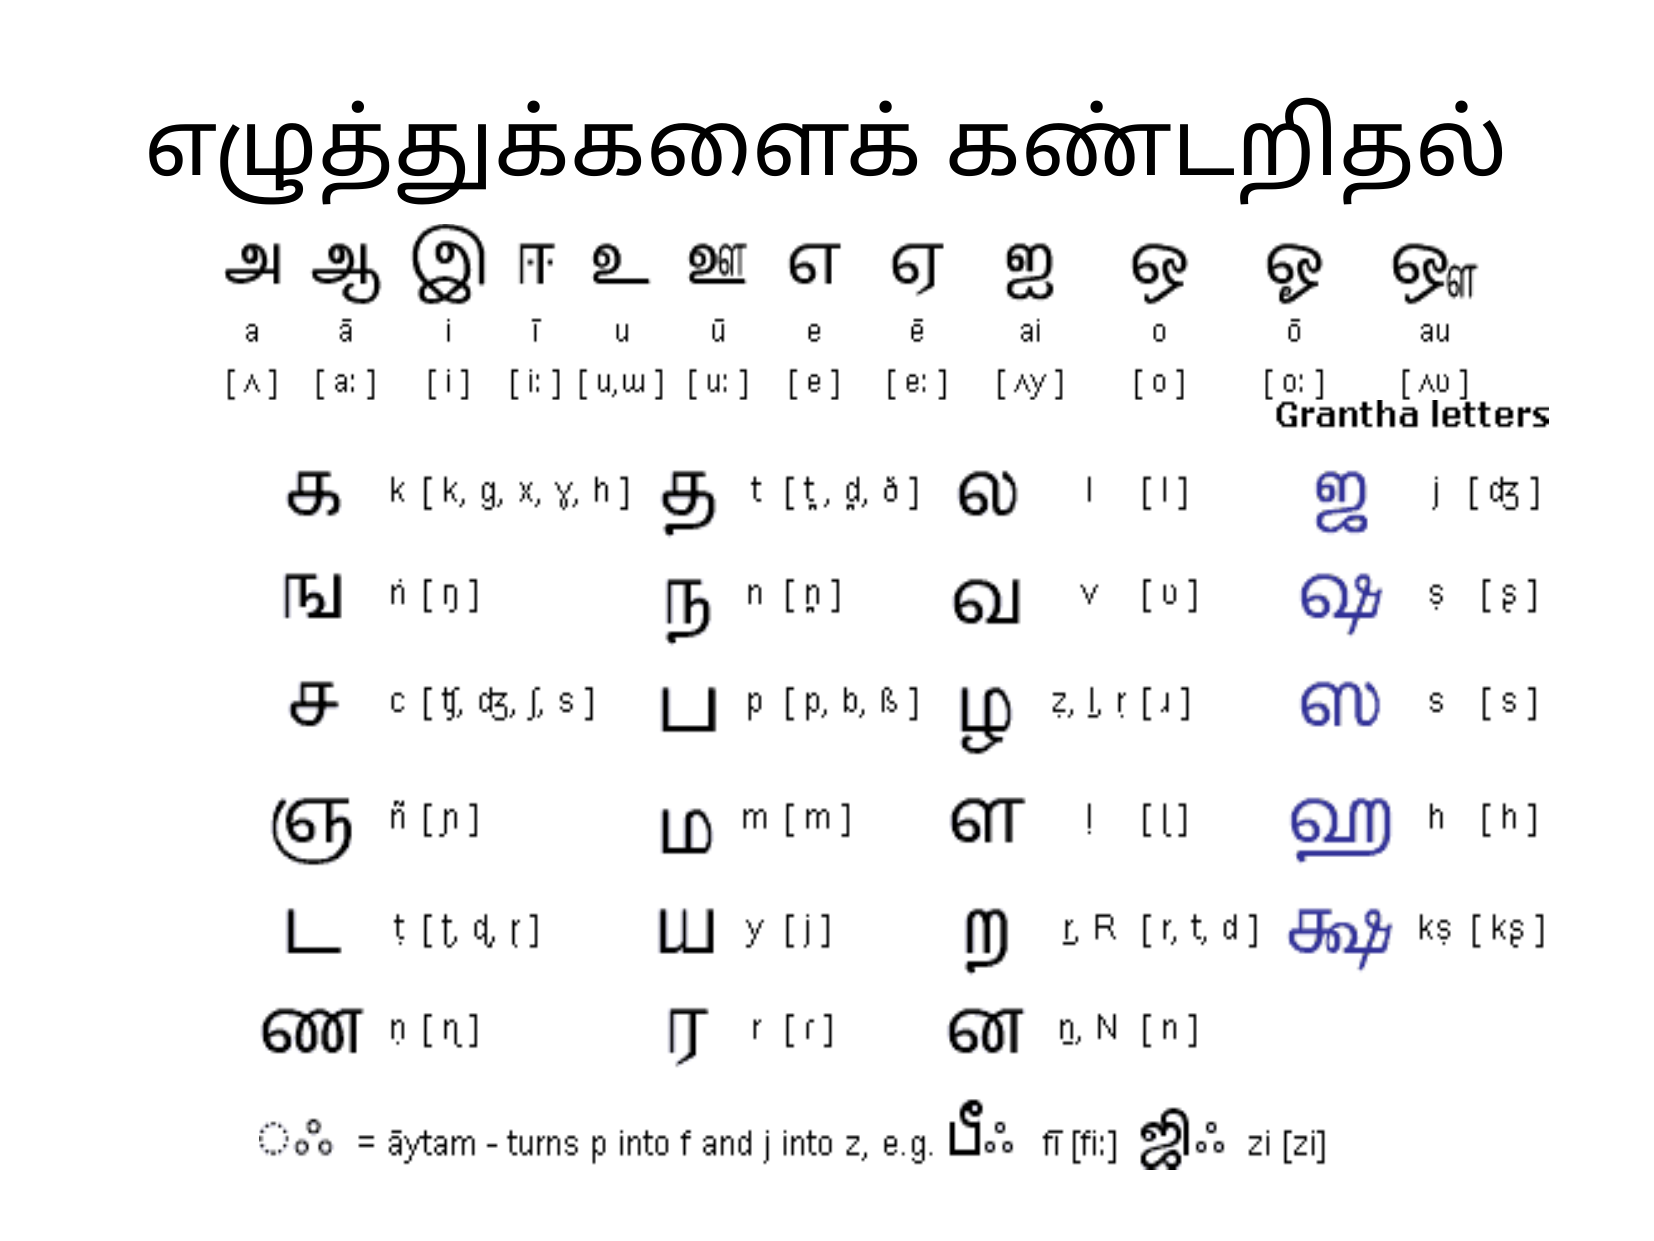

# எழுத்துக்களைக் கண்டறிதல்
Tamil Letters
Vowels
Consonants